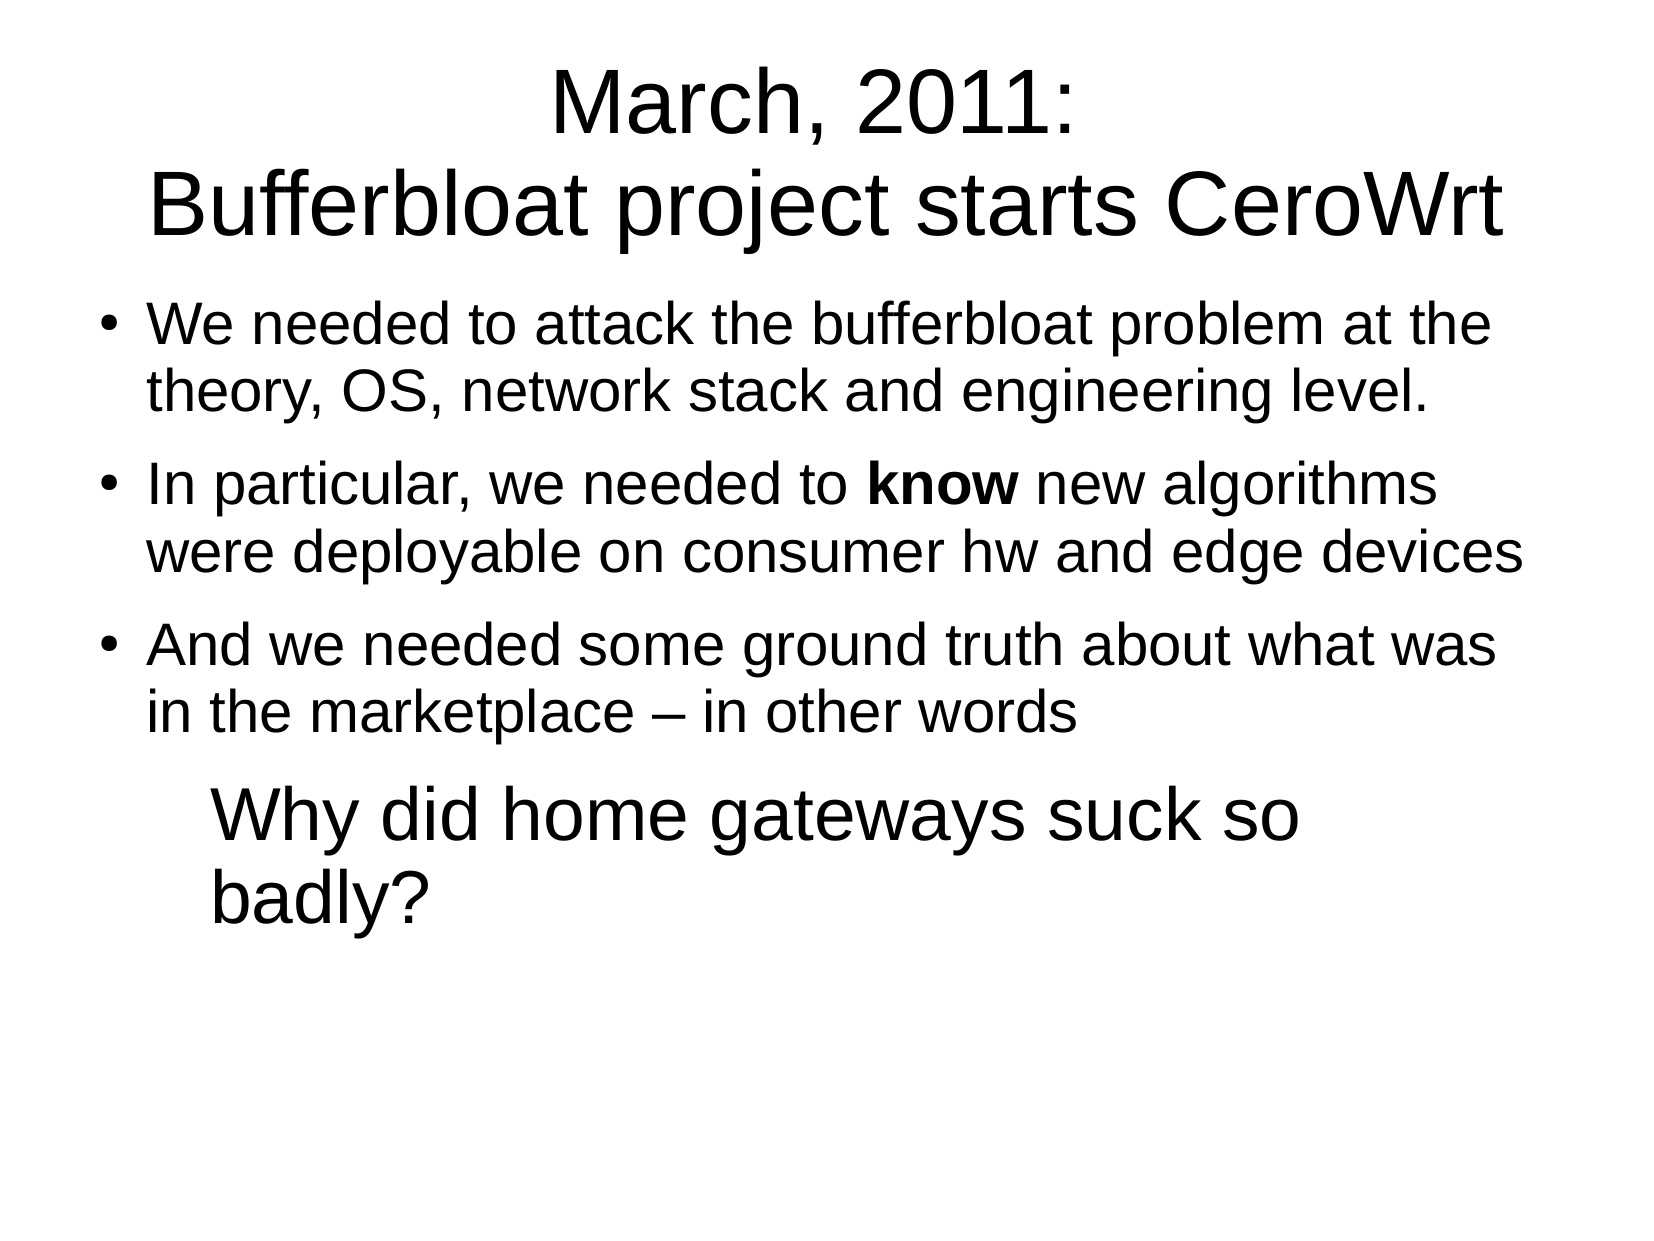

# March, 2011: Bufferbloat project starts CeroWrt
We needed to attack the bufferbloat problem at the theory, OS, network stack and engineering level.
In particular, we needed to know new algorithms were deployable on consumer hw and edge devices
And we needed some ground truth about what was in the marketplace – in other words
Why did home gateways suck so badly?